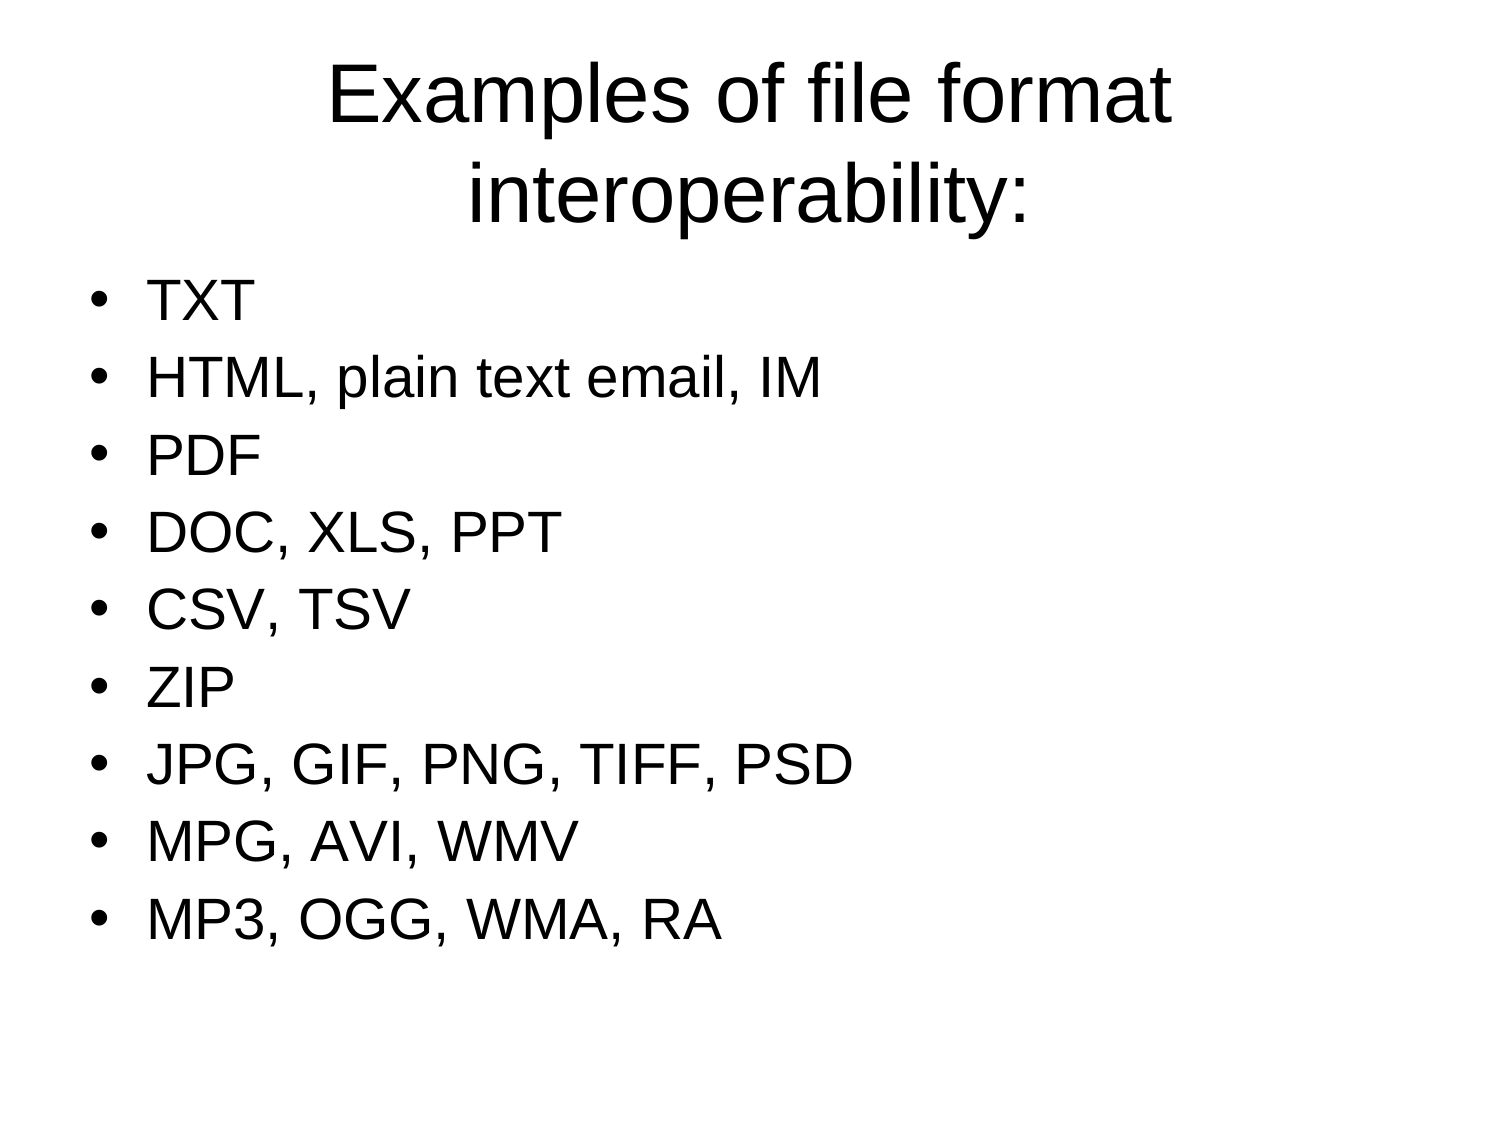

# Examples of file format interoperability:
TXT
HTML, plain text email, IM
PDF
DOC, XLS, PPT
CSV, TSV
ZIP
JPG, GIF, PNG, TIFF, PSD
MPG, AVI, WMV
MP3, OGG, WMA, RA